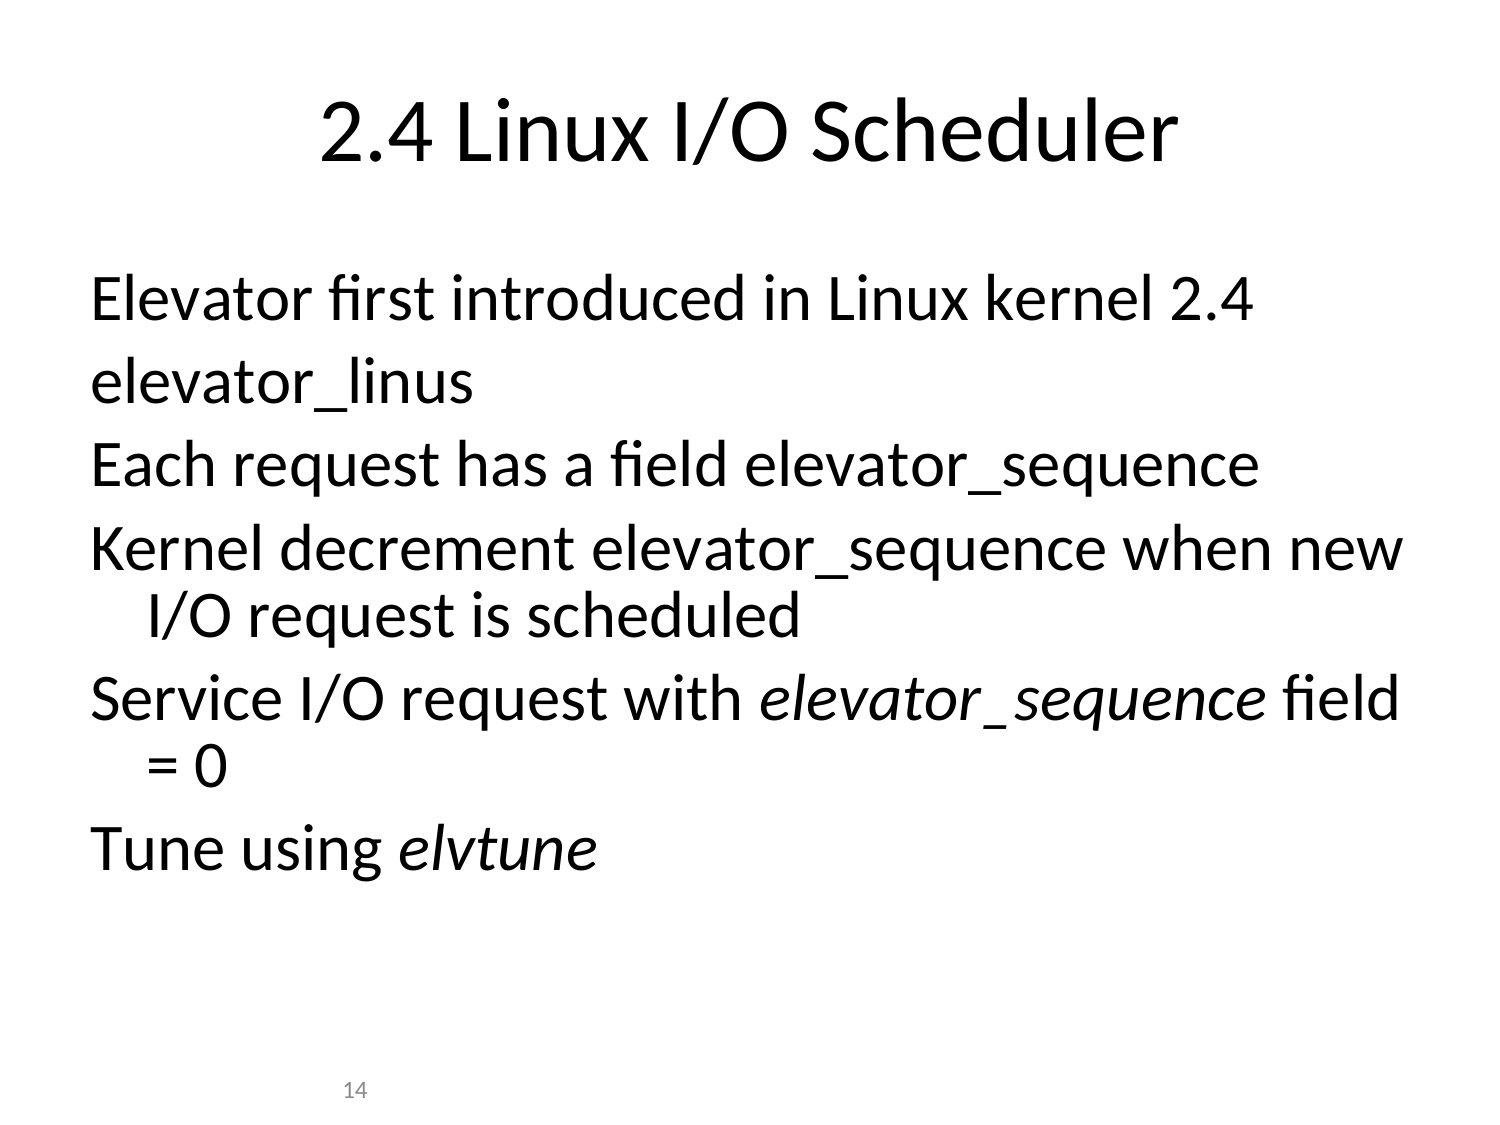

2.4 Linux I/O Scheduler
Elevator first introduced in Linux kernel 2.4
elevator_linus
Each request has a field elevator_sequence
Kernel decrement elevator_sequence when new I/O request is scheduled
Service I/O request with elevator_sequence field = 0
Tune using elvtune